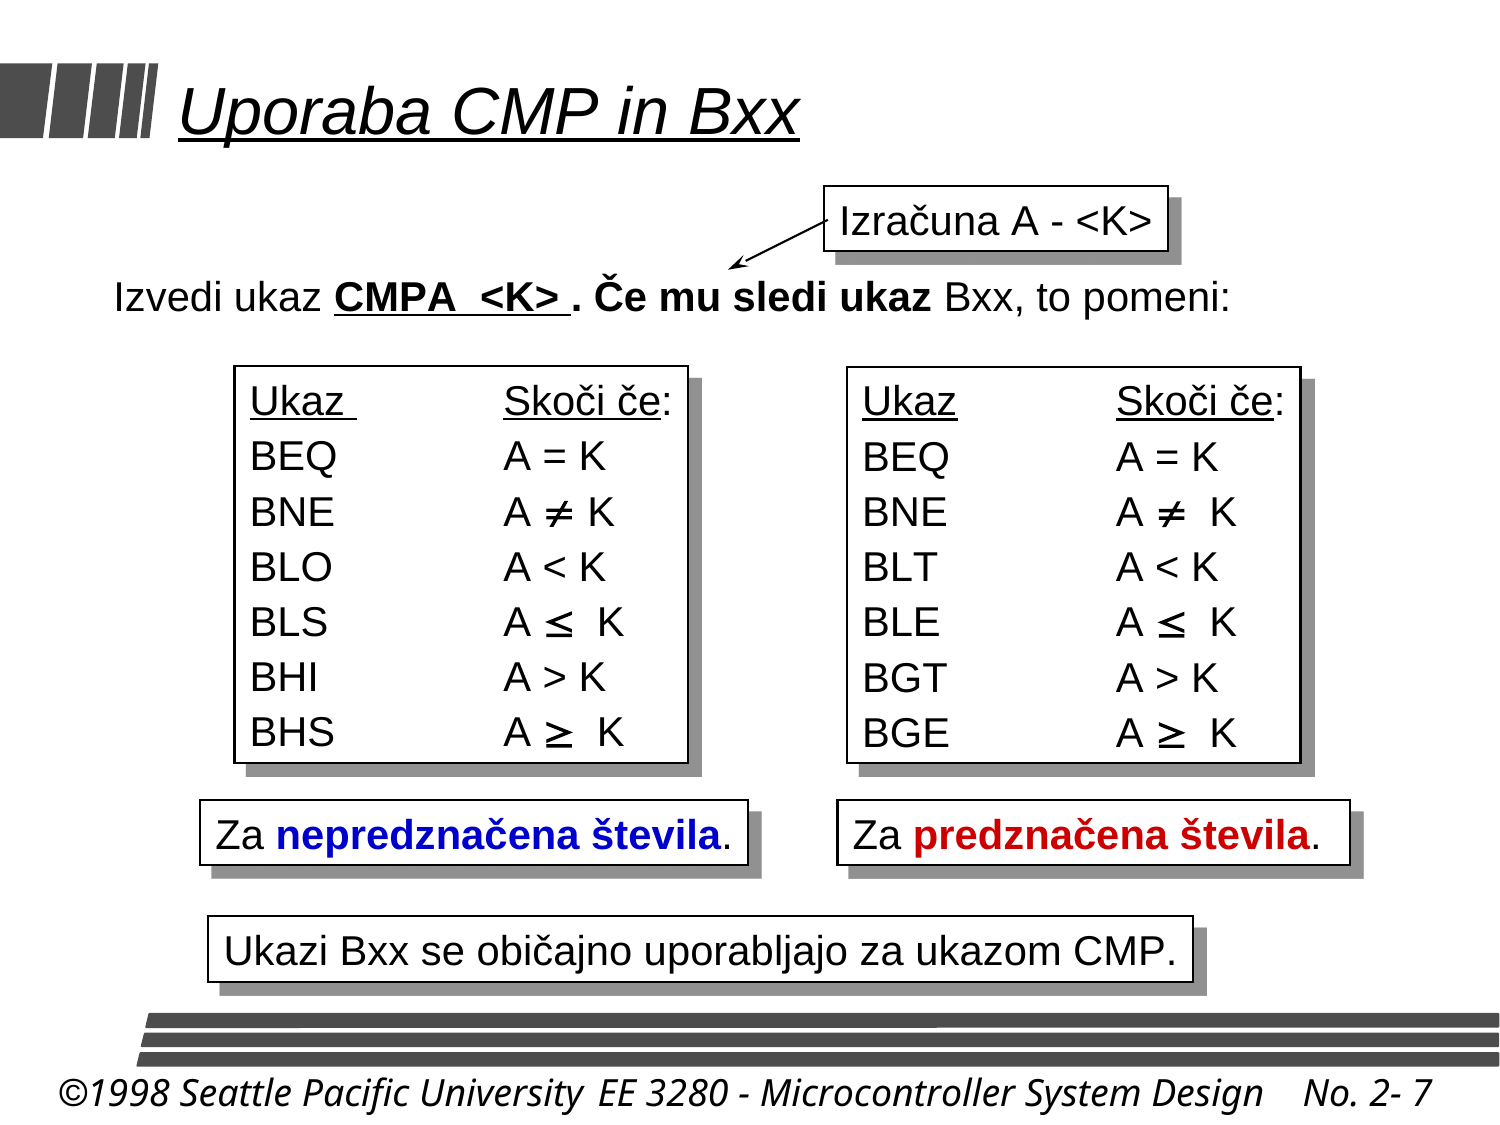

# Uporaba CMP in Bxx
Izračuna A - <K>
Izvedi ukaz CMPA <K> . Če mu sledi ukaz Bxx, to pomeni:
Ukaz 	Skoči če:
BEQ	A = K
BNE	A  K
BLO	A < K
BLS	A K
BHI	A > K
BHS	A K
Ukaz	Skoči če:
BEQ	A = K
BNE	A K
BLT	A < K
BLE	A K
BGT	A > K
BGE	A K
Za nepredznačena števila.
Za predznačena števila.
Ukazi Bxx se običajno uporabljajo za ukazom CMP.